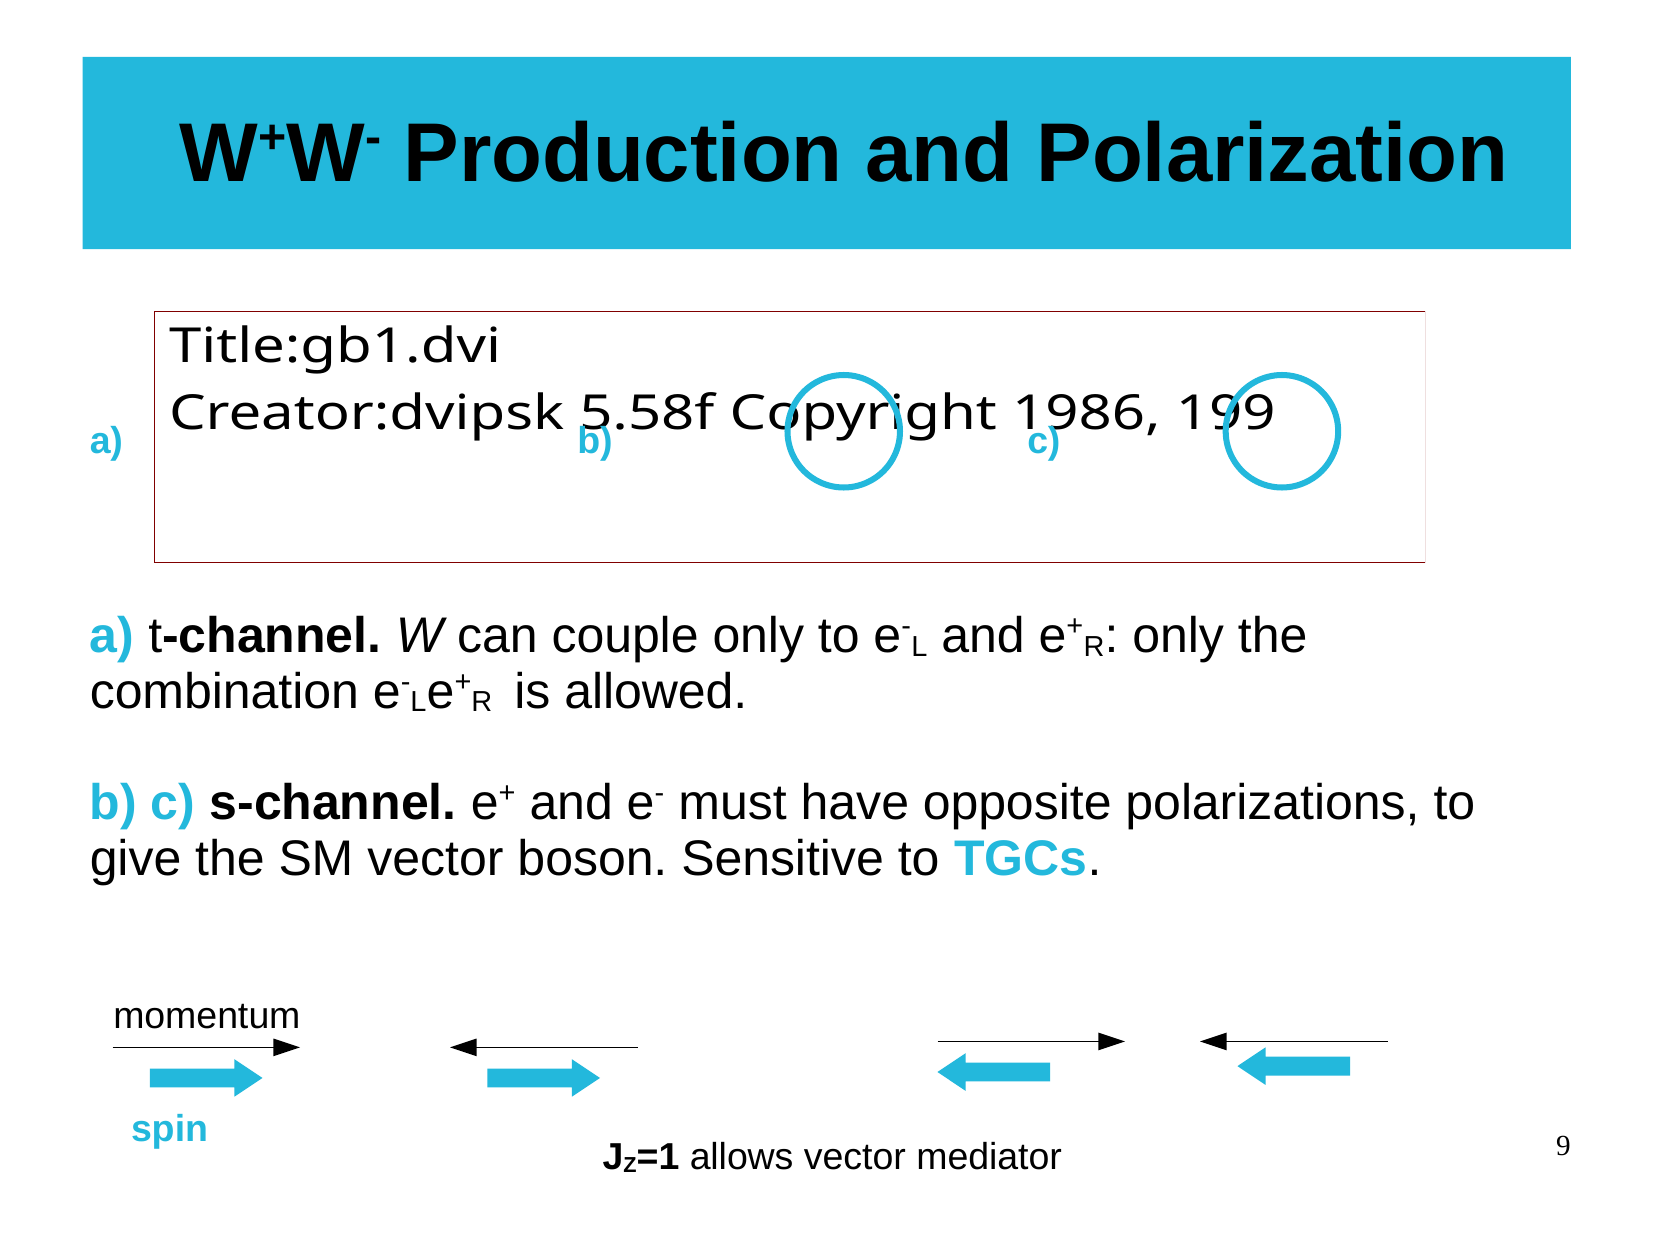

# W+W- Production and Polarization
a)
b)
c)
a) t-channel. W can couple only to e-L and e+R: only the combination e-Le+R is allowed.
b) c) s-channel. e+ and e- must have opposite polarizations, to give the SM vector boson. Sensitive to TGCs.
momentum
spin
JZ=1 allows vector mediator
9